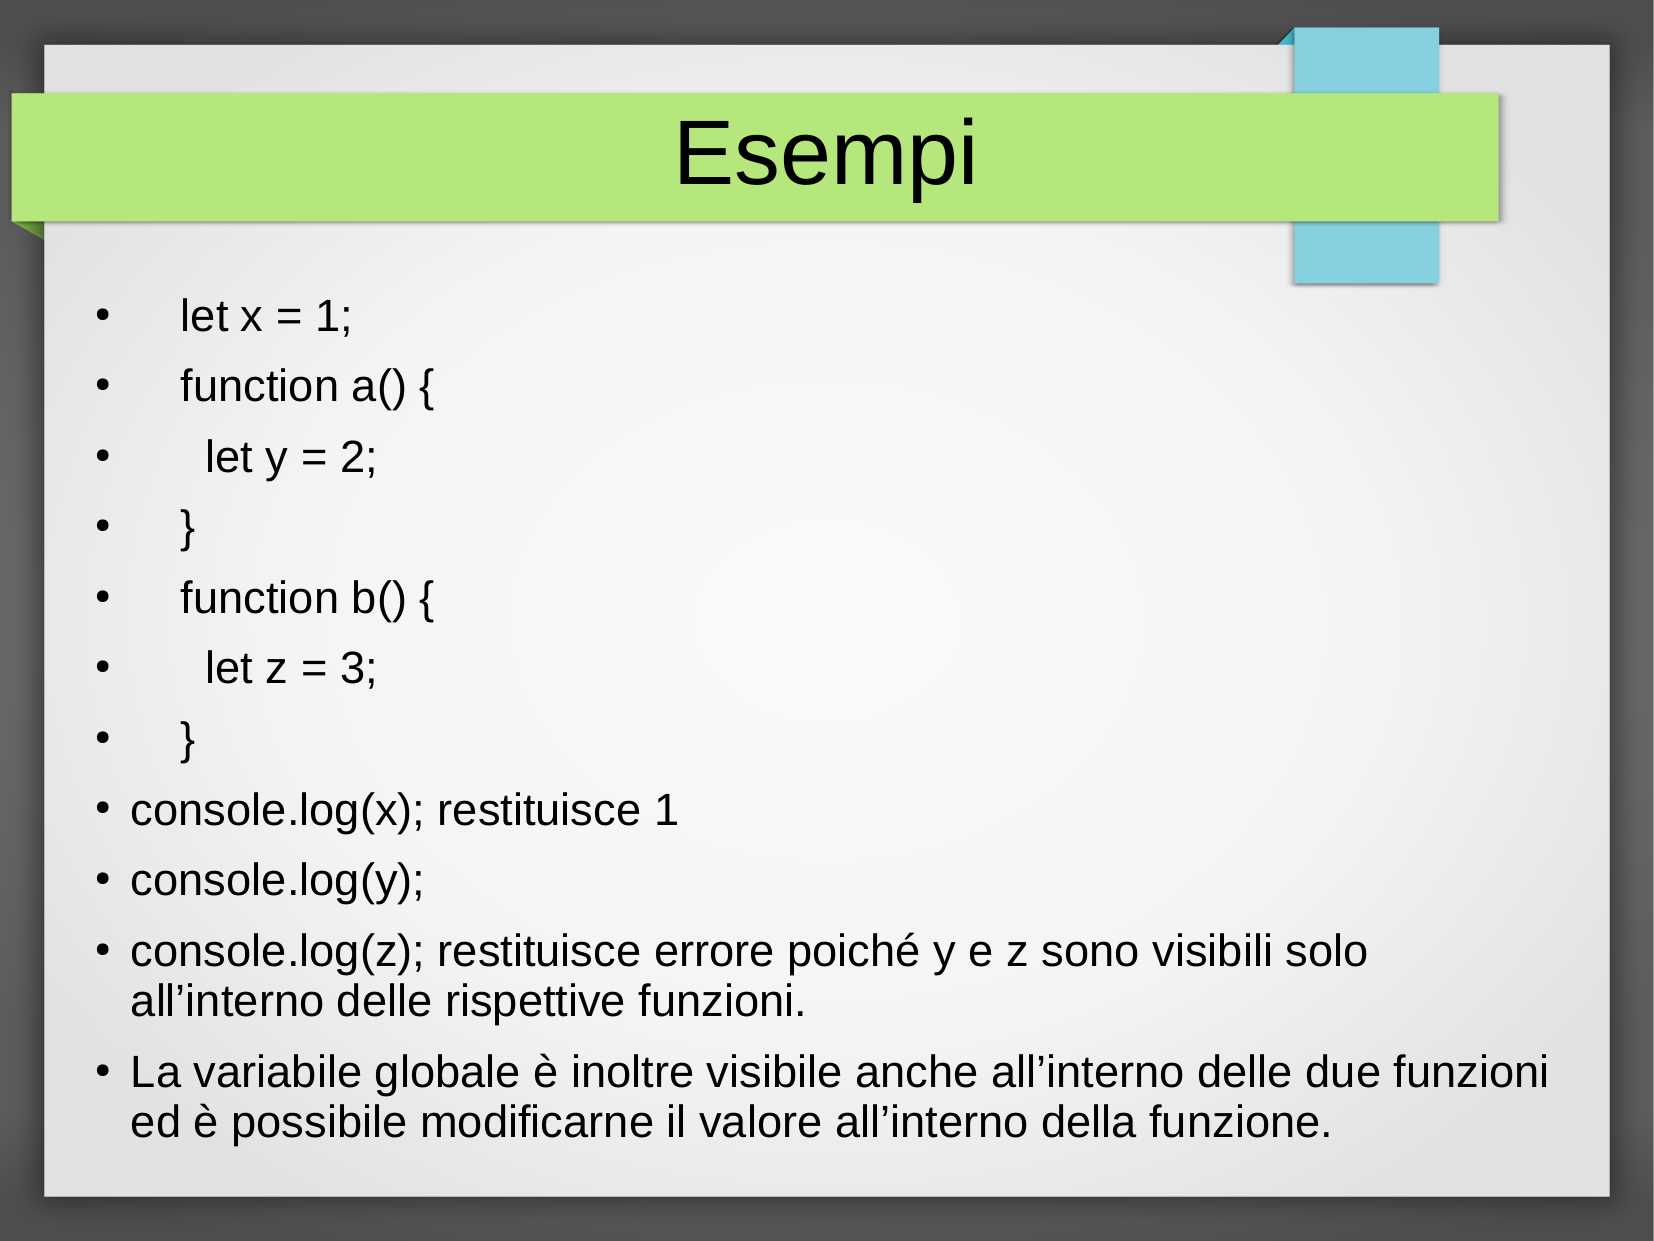

# Esempi
 let x = 1;
 function a() {
 let y = 2;
 }
 function b() {
 let z = 3;
 }
console.log(x); restituisce 1
console.log(y);
console.log(z); restituisce errore poiché y e z sono visibili solo all’interno delle rispettive funzioni.
La variabile globale è inoltre visibile anche all’interno delle due funzioni ed è possibile modificarne il valore all’interno della funzione.